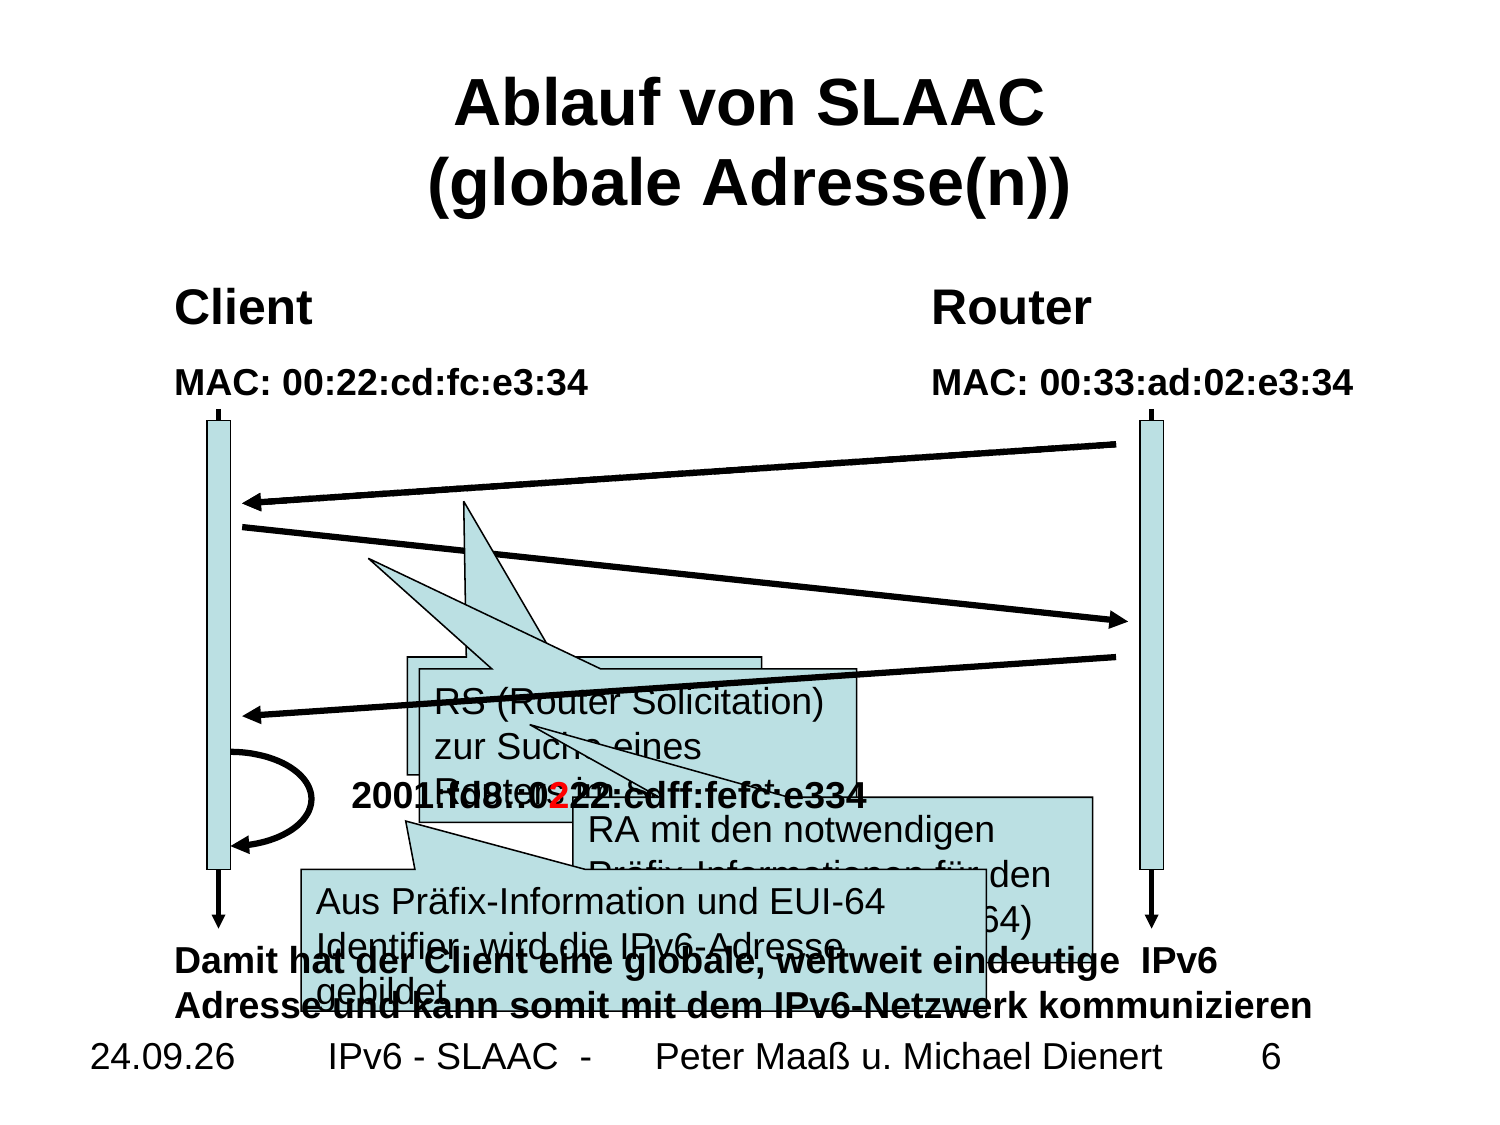

Ablauf von SLAAC
(globale Adresse(n))
Client
MAC: 00:22:cd:fc:e3:34
Router
MAC: 00:33:ad:02:e3:34
RA muss nicht abgewartet werden
RS (Router Solicitation) zur Suche eines Routers im Segment
2001:fd8::0222:cdff:fefc:e334
RA mit den notwendigen Präfix-Informationen für den Client (Bsp.: 2001:fd8::/64)
Aus Präfix-Information und EUI-64 Identifier wird die IPv6-Adresse gebildet
Damit hat der Client eine globale, weltweit eindeutige IPv6 Adresse und kann somit mit dem IPv6-Netzwerk kommunizieren
IPv6 - SLAAC - Peter Maaß u. Michael Dienert
6